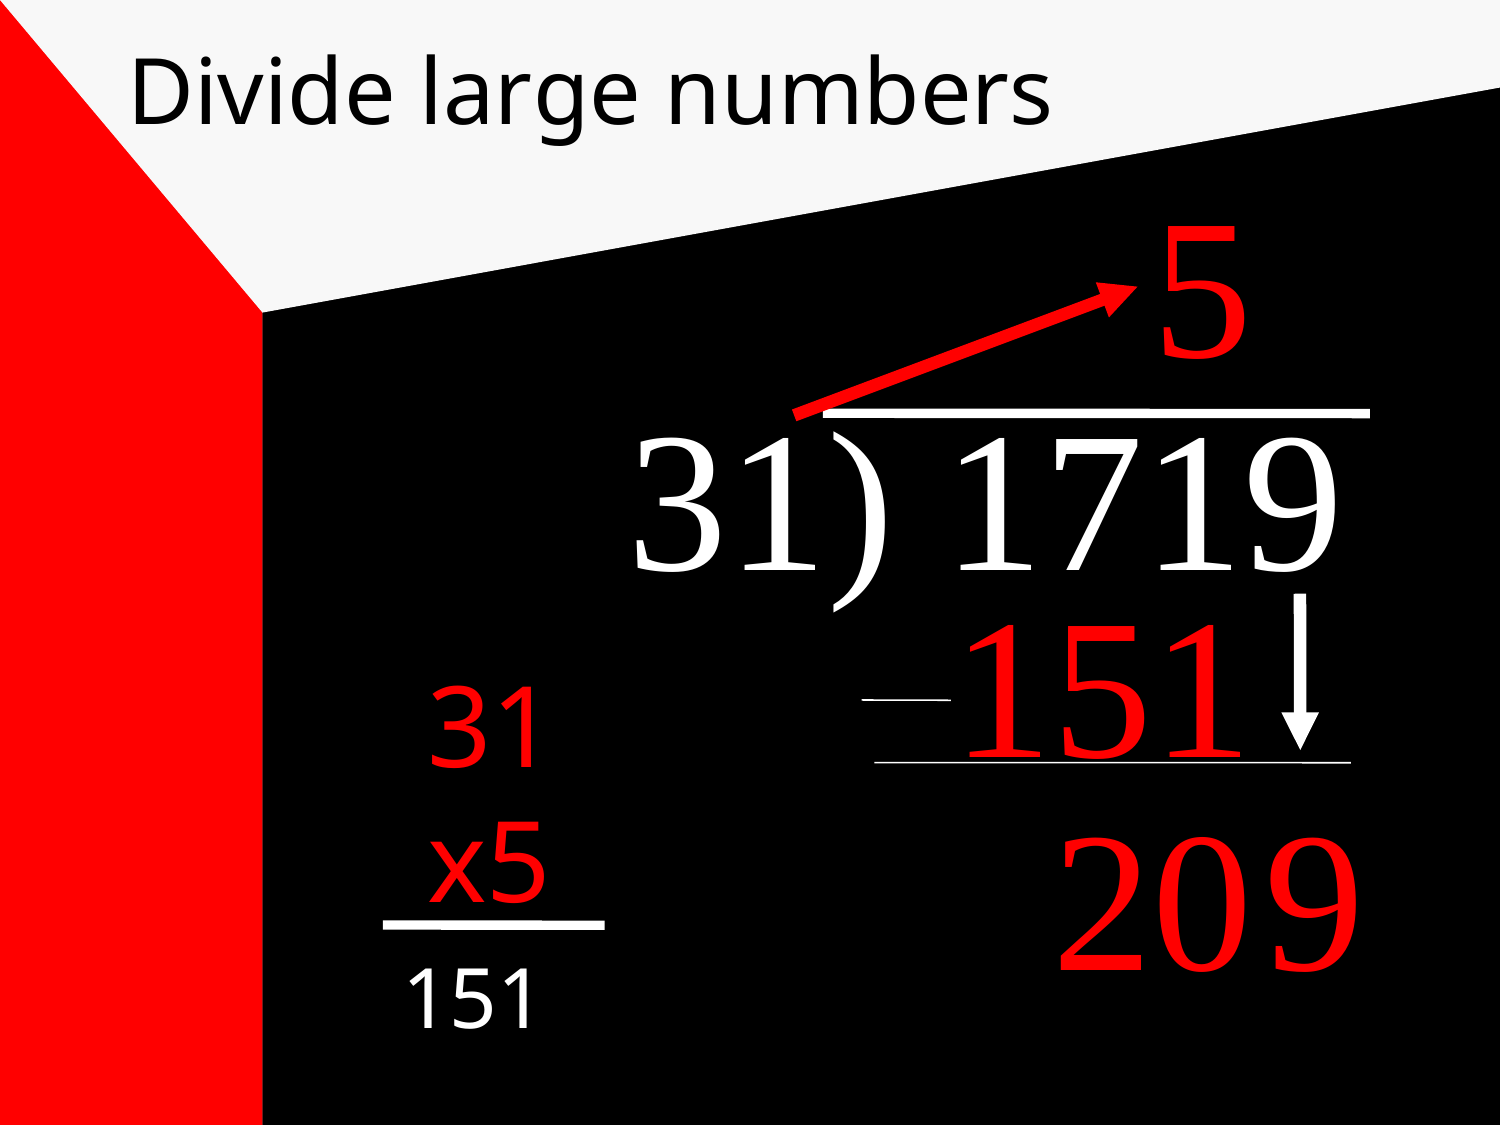

# Divide large numbers
5
31) 1719
151
31
x5
20
9
151